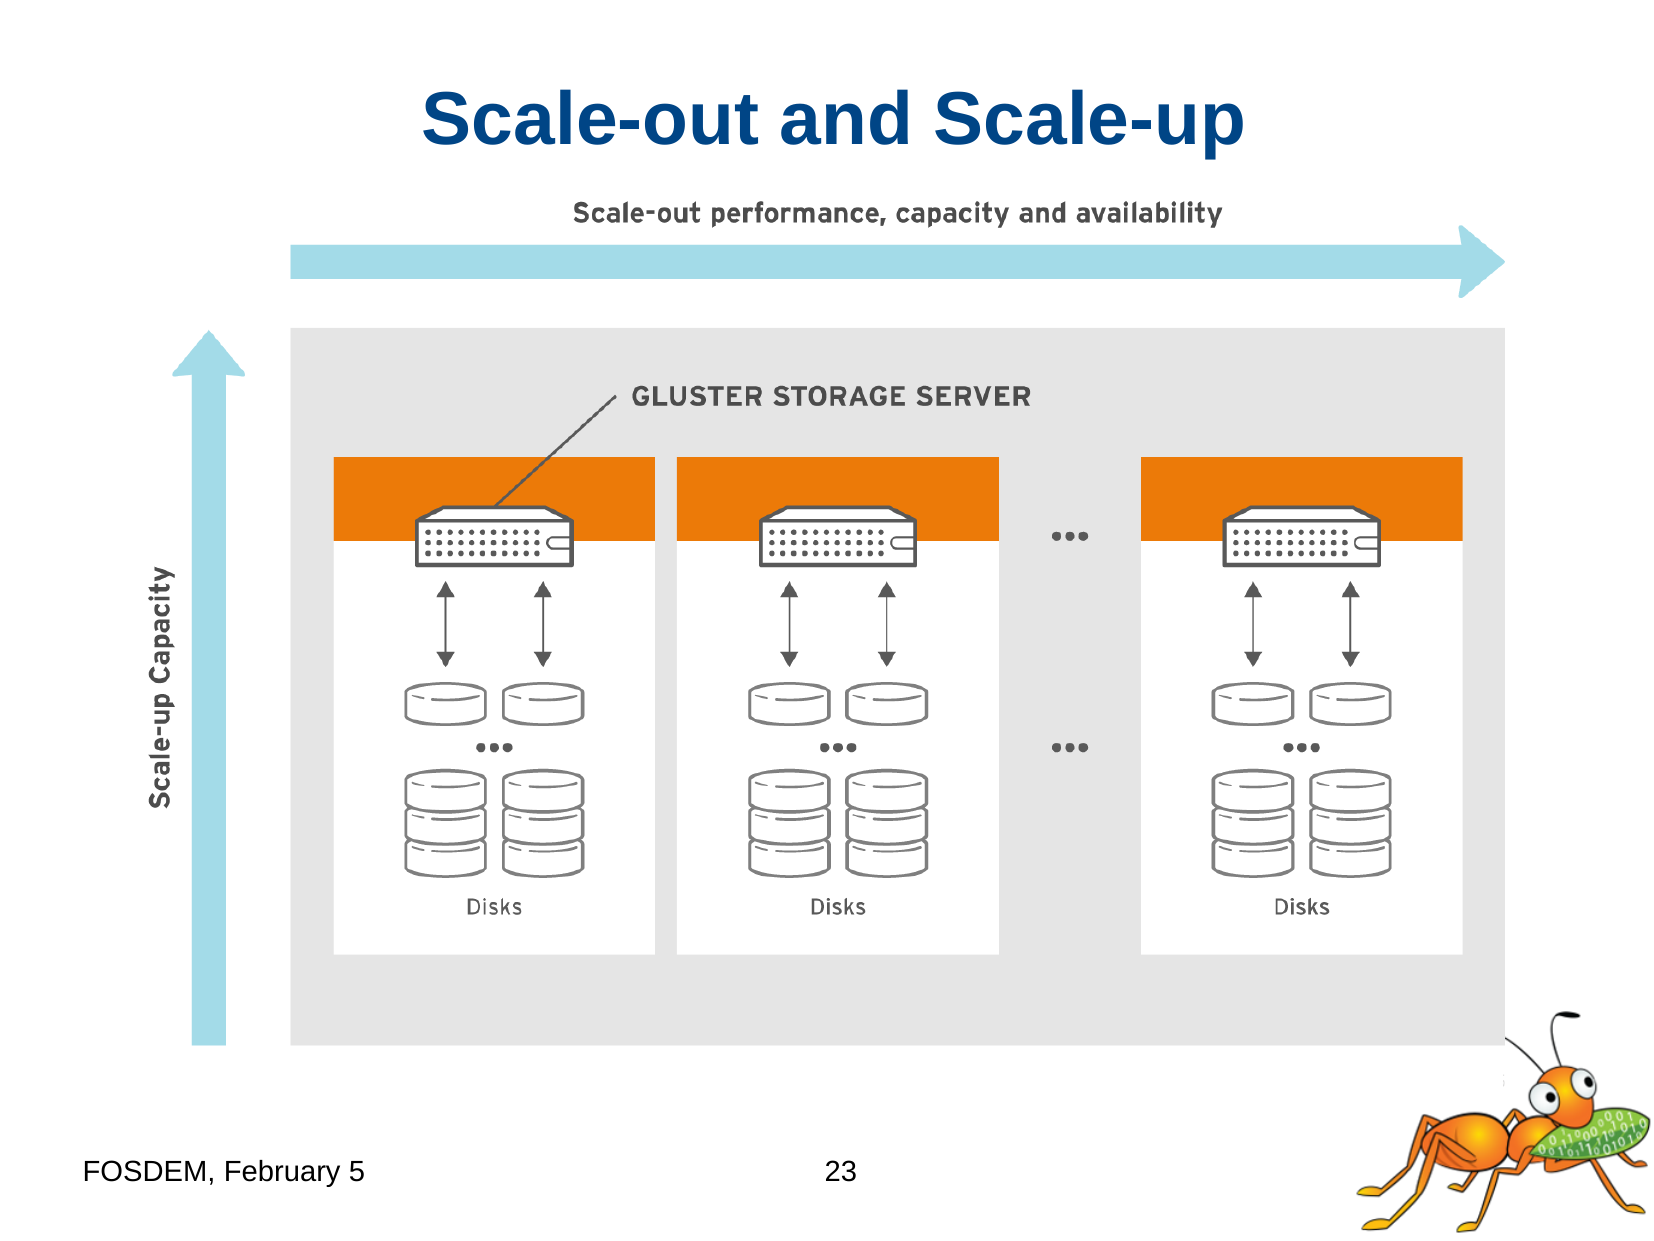

# Scale-out and Scale-up
FOSDEM, 5 February 2017
23